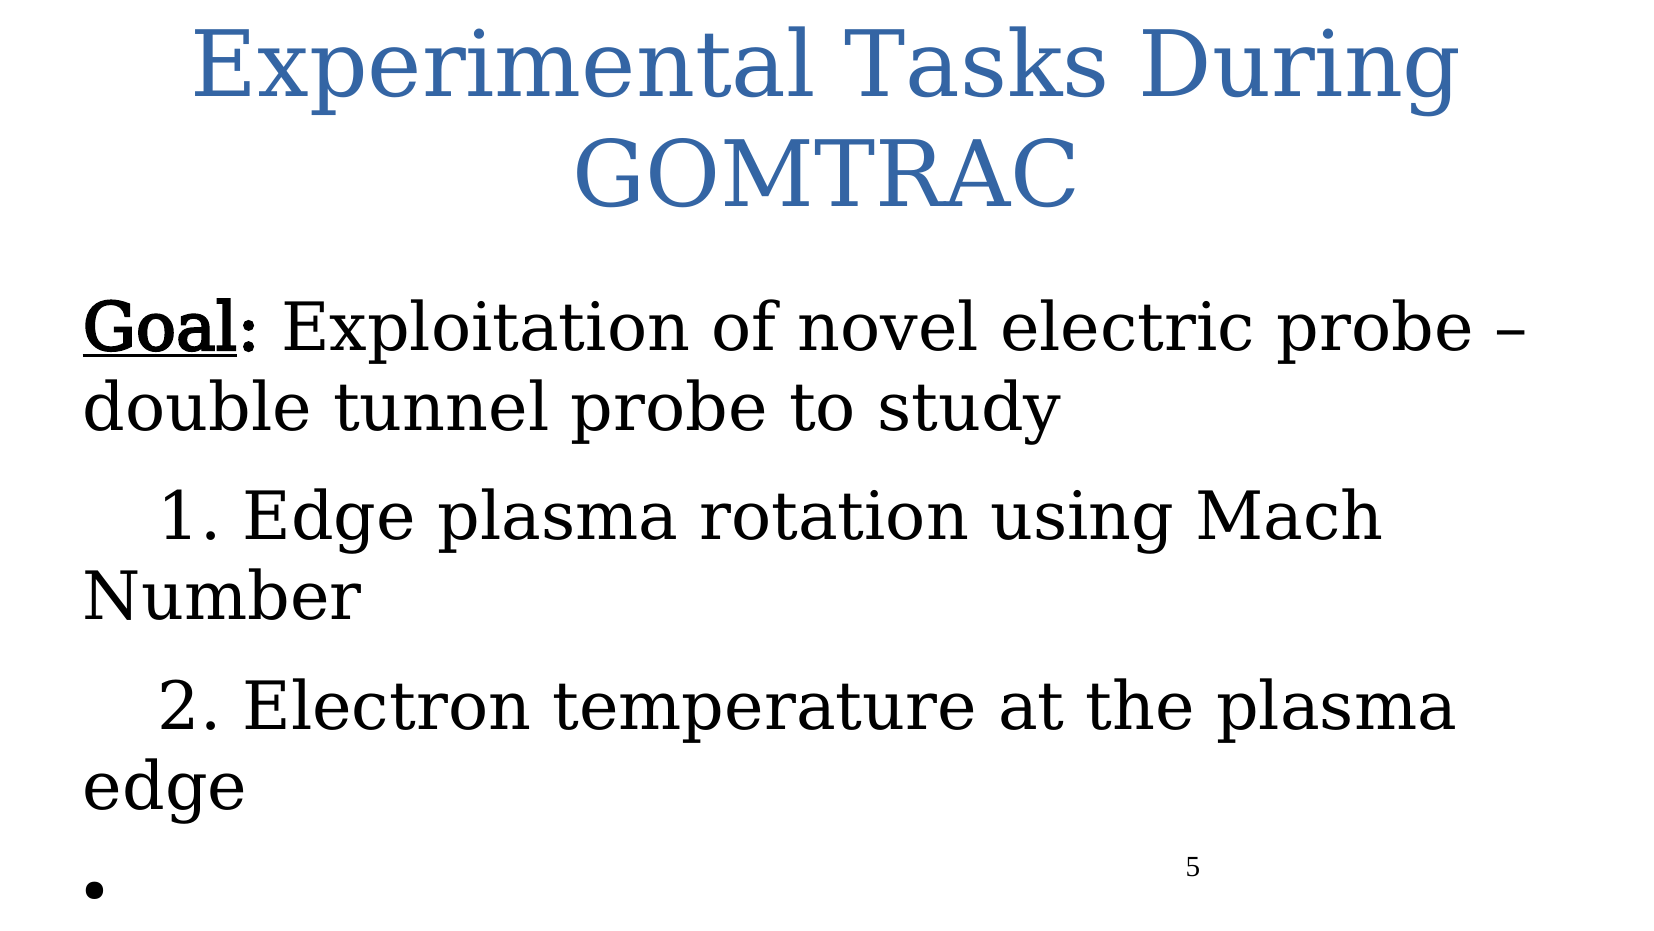

# Experimental Tasks During GOMTRAC
Goal: Exploitation of novel electric probe – double tunnel probe to study
	1. Edge plasma rotation using Mach Number
	2. Electron temperature at the plasma edge
5